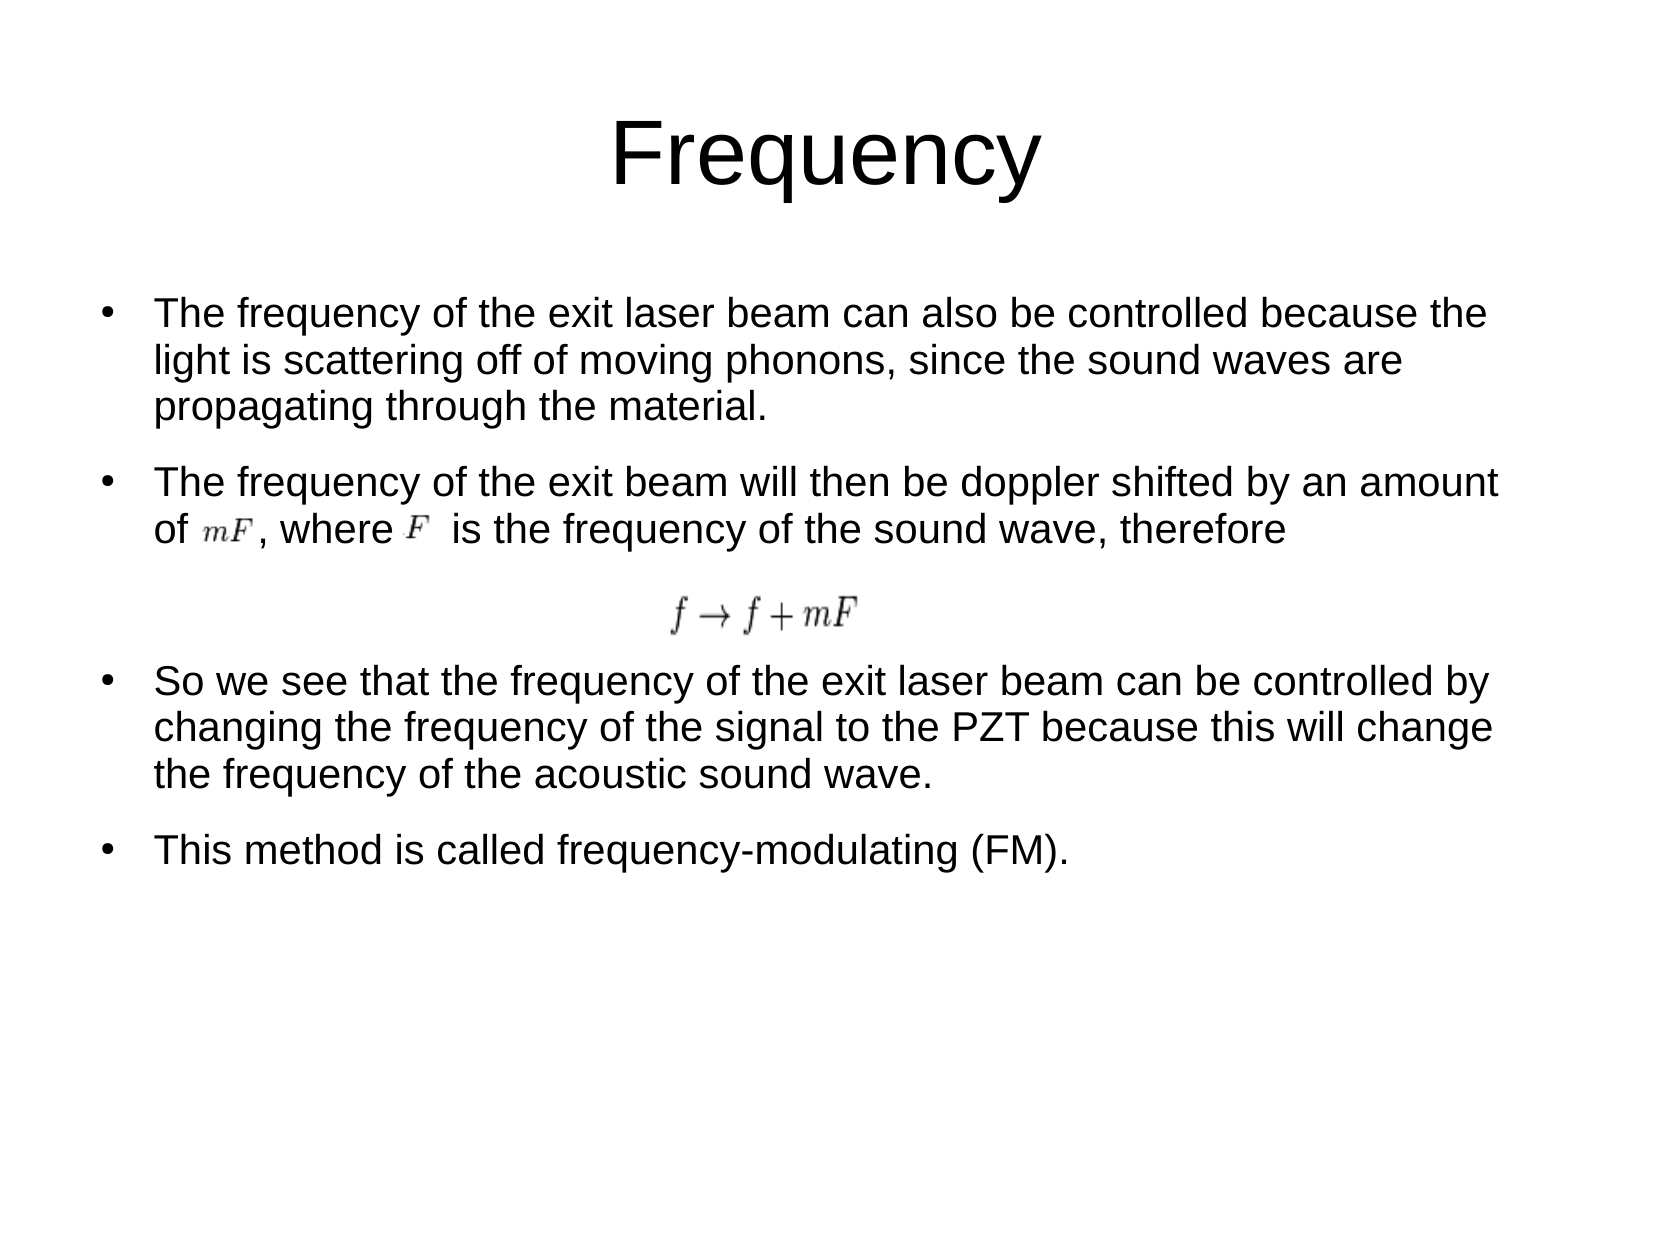

# Frequency
The frequency of the exit laser beam can also be controlled because the light is scattering off of moving phonons, since the sound waves are propagating through the material.
The frequency of the exit beam will then be doppler shifted by an amount of , where is the frequency of the sound wave, therefore
So we see that the frequency of the exit laser beam can be controlled by changing the frequency of the signal to the PZT because this will change the frequency of the acoustic sound wave.
This method is called frequency-modulating (FM).